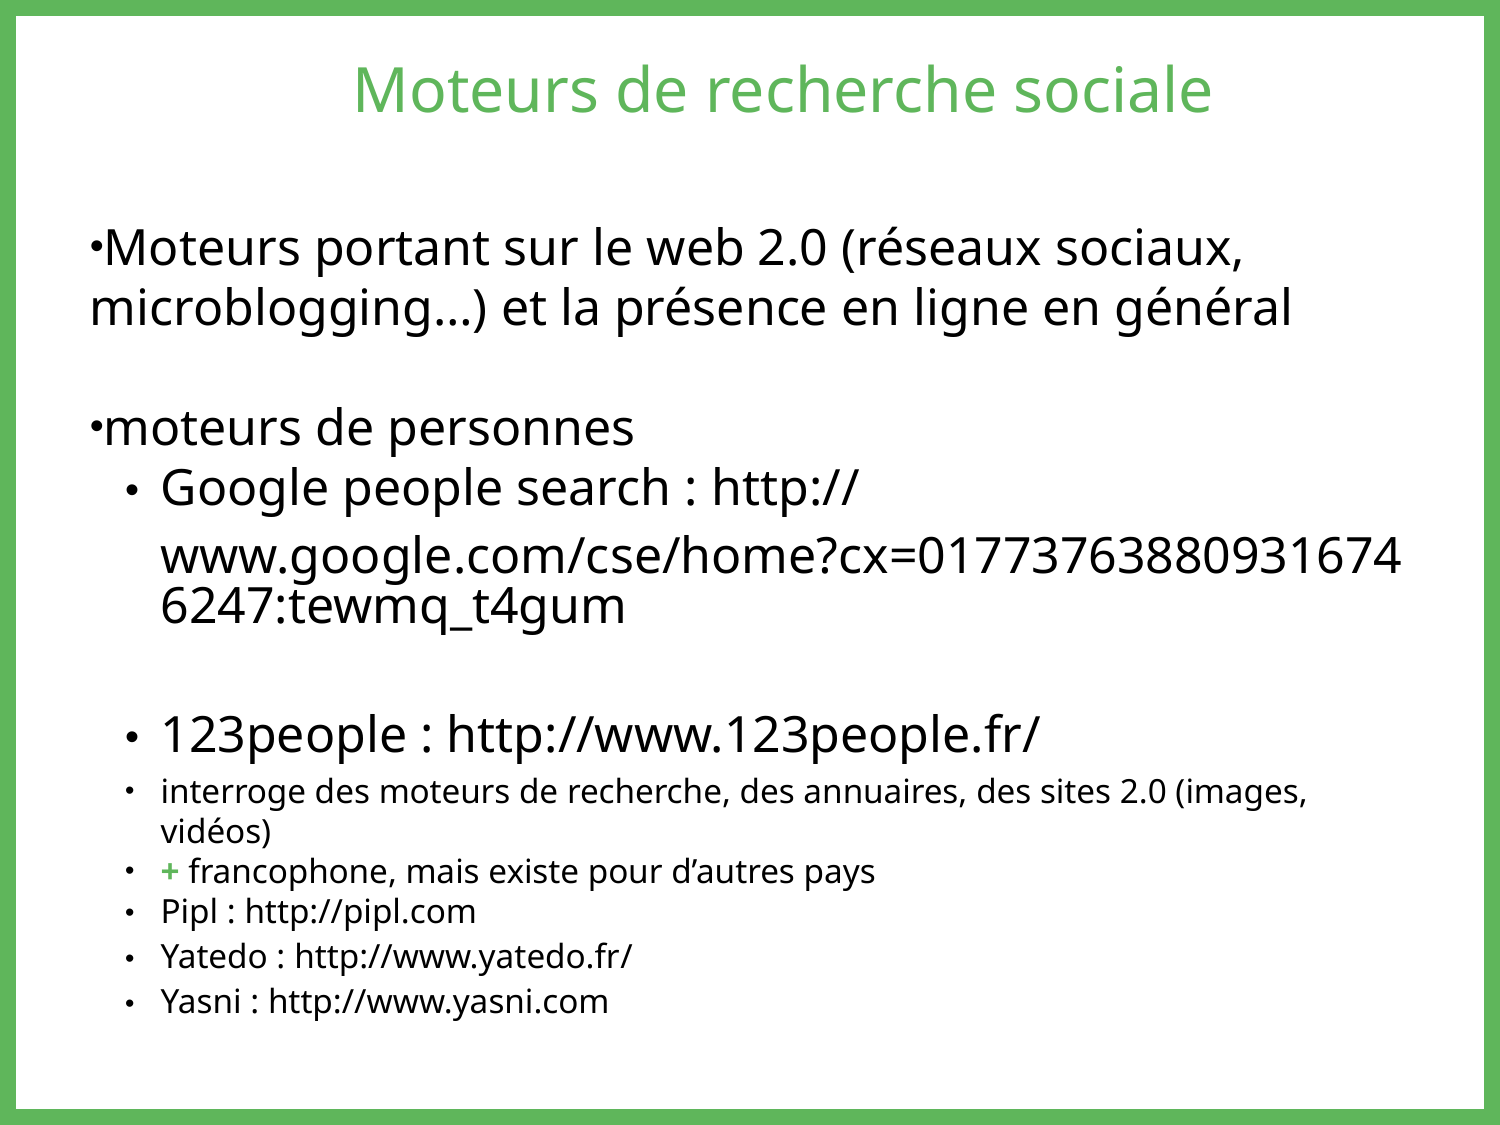

Moteurs de recherche sociale
Moteurs portant sur le web 2.0 (réseaux sociaux, microblogging…) et la présence en ligne en général
moteurs de personnes
Google people search : http://www.google.com/cse/home?cx=017737638809316746247:tewmq_t4gum
123people : http://www.123people.fr/
interroge des moteurs de recherche, des annuaires, des sites 2.0 (images, vidéos)
+ francophone, mais existe pour d’autres pays
Pipl : http://pipl.com
Yatedo : http://www.yatedo.fr/
Yasni : http://www.yasni.com